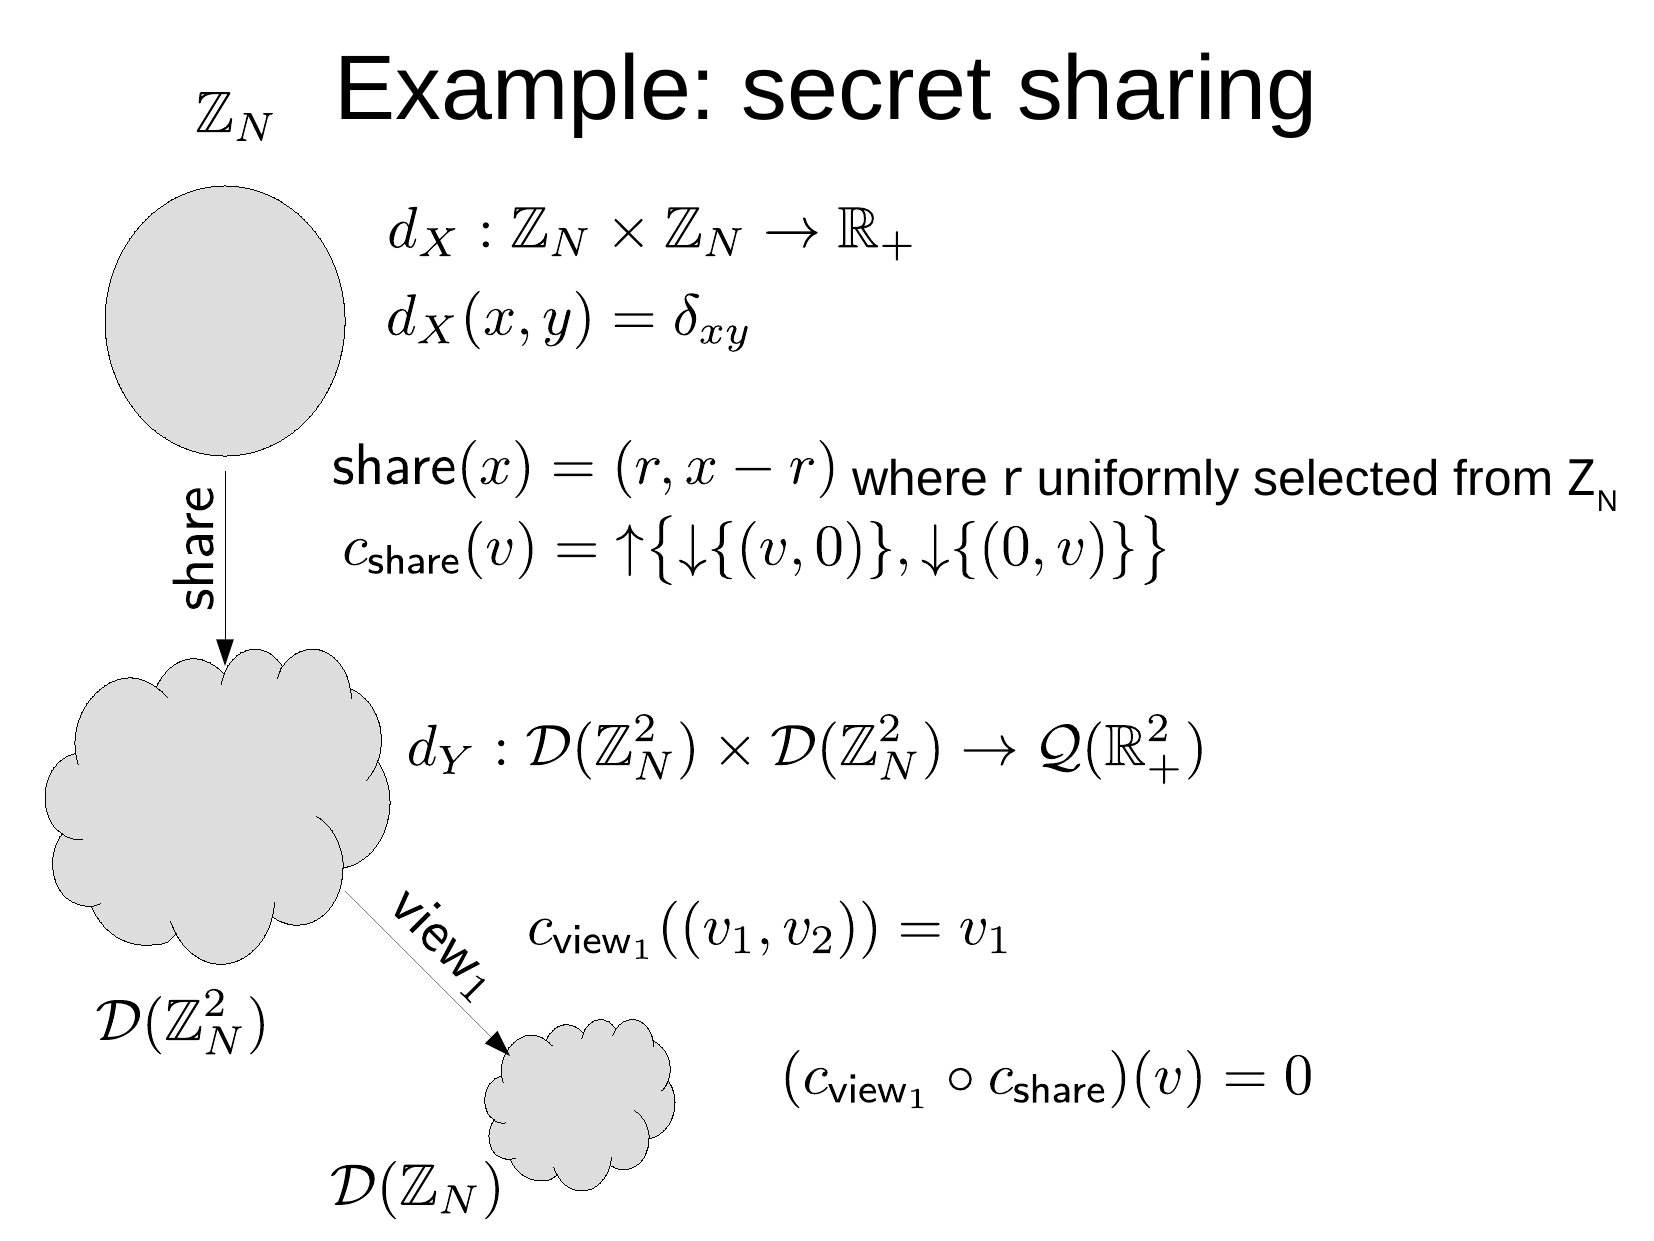

# Example: secret sharing
where r uniformly selected from ZN